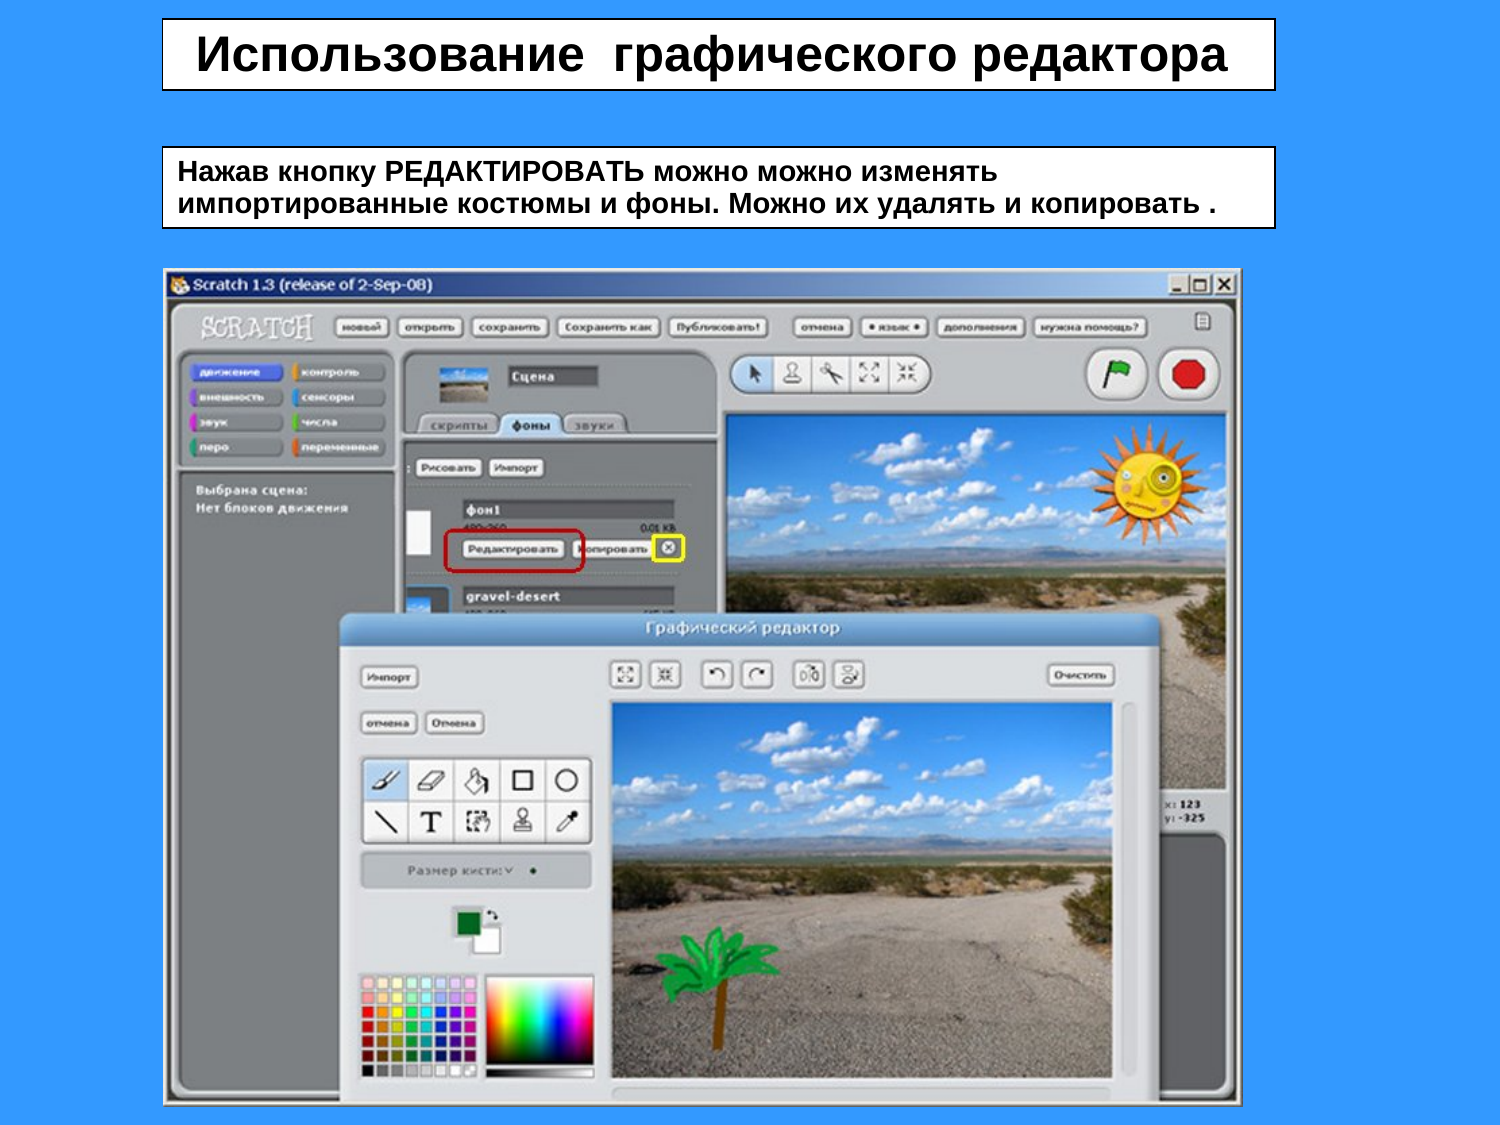

Использование графического редактора
Нажав кнопку РЕДАКТИРОВАТЬ можно можно изменять импортированные костюмы и фоны. Можно их удалять и копировать .